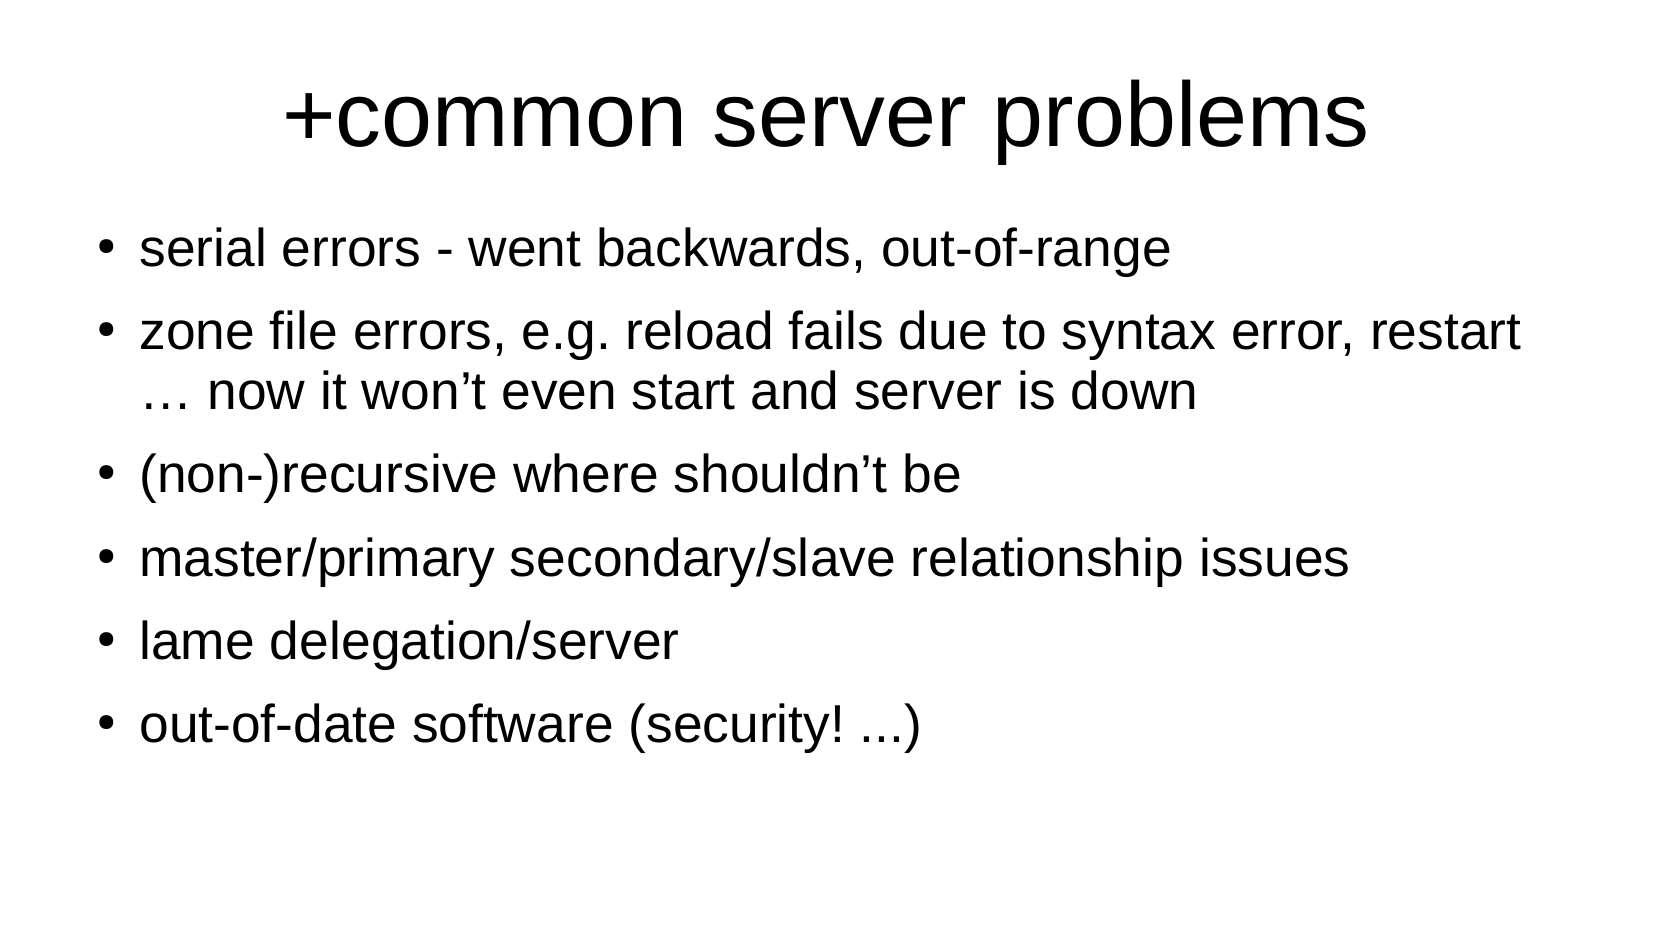

# +common server problems
serial errors - went backwards, out-of-range
zone file errors, e.g. reload fails due to syntax error, restart … now it won’t even start and server is down
(non-)recursive where shouldn’t be
master/primary secondary/slave relationship issues
lame delegation/server
out-of-date software (security! ...)